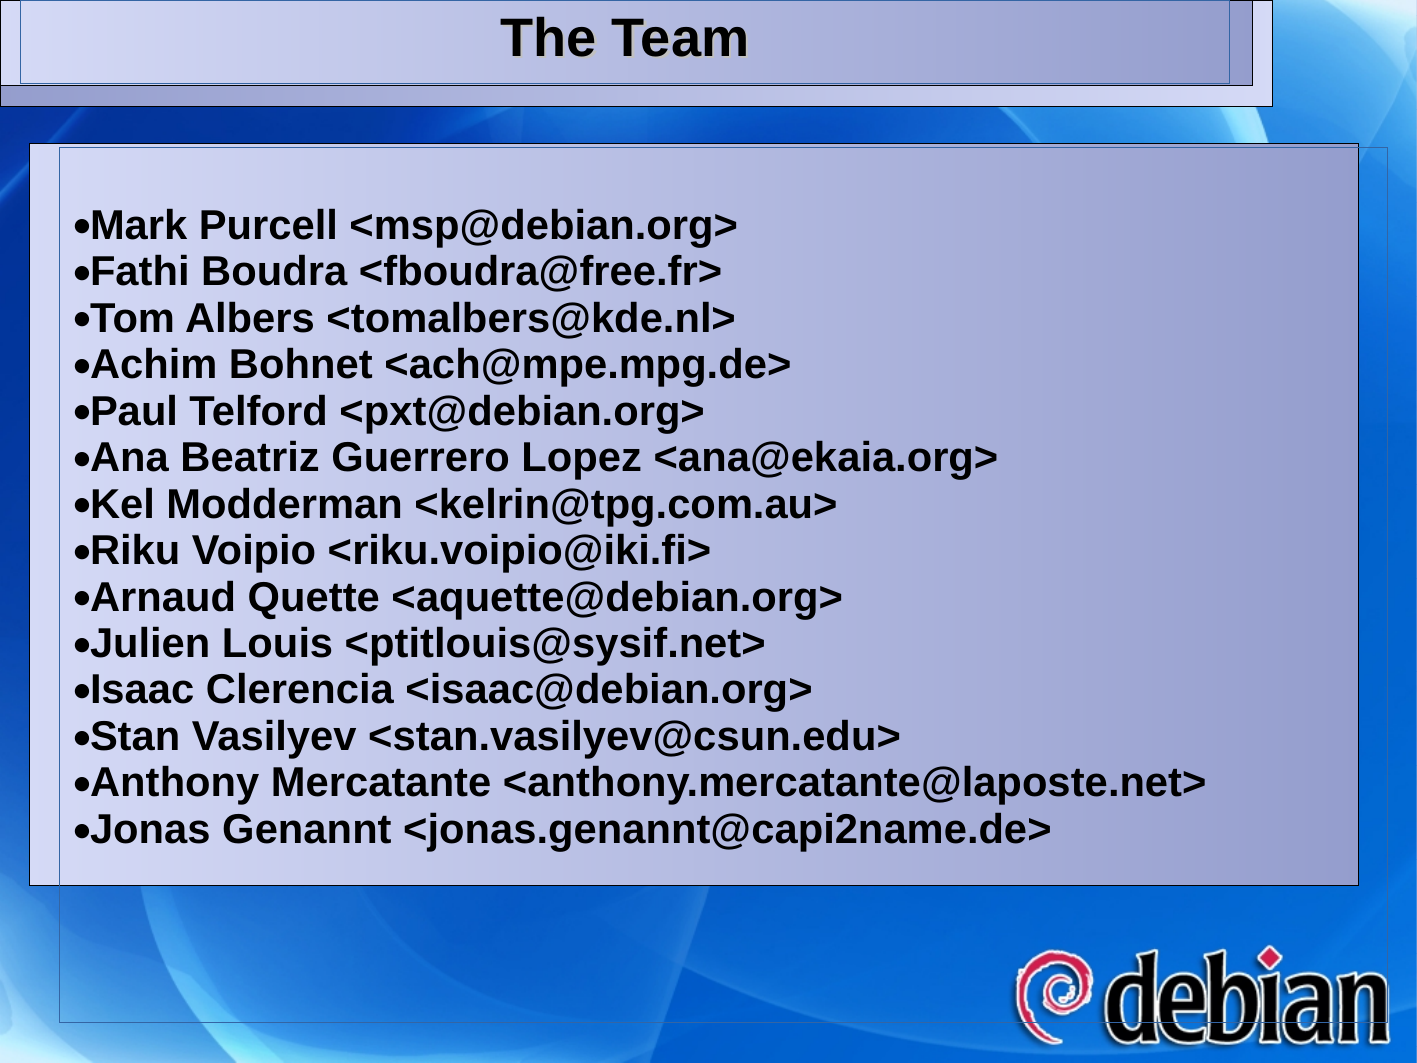

The Team
Mark Purcell <msp@debian.org>
Fathi Boudra <fboudra@free.fr>
Tom Albers <tomalbers@kde.nl>
Achim Bohnet <ach@mpe.mpg.de>
Paul Telford <pxt@debian.org>
Ana Beatriz Guerrero Lopez <ana@ekaia.org>
Kel Modderman <kelrin@tpg.com.au>
Riku Voipio <riku.voipio@iki.fi>
Arnaud Quette <aquette@debian.org>
Julien Louis <ptitlouis@sysif.net>
Isaac Clerencia <isaac@debian.org>
Stan Vasilyev <stan.vasilyev@csun.edu>
Anthony Mercatante <anthony.mercatante@laposte.net>
Jonas Genannt <jonas.genannt@capi2name.de>